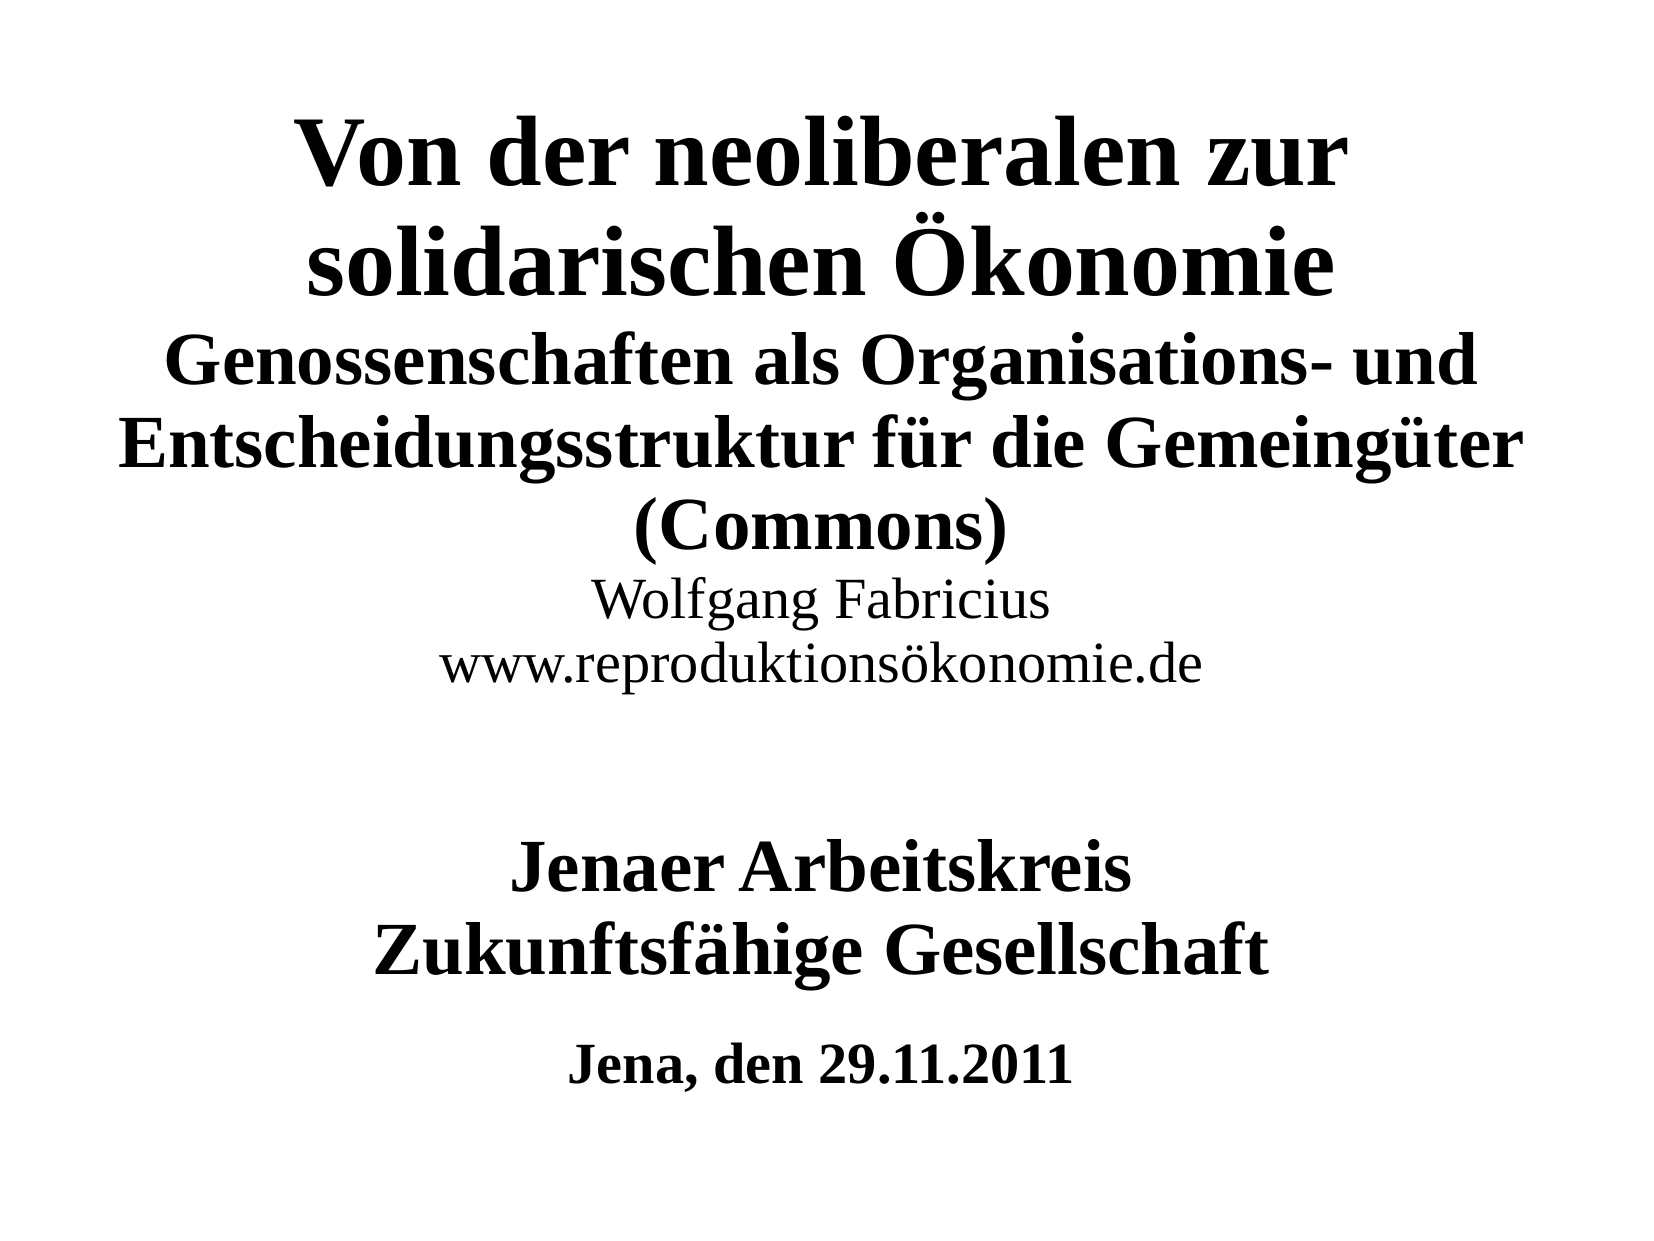

Von der neoliberalen zur solidarischen Ökonomie
Genossenschaften als Organisations- und Entscheidungsstruktur für die Gemeingüter (Commons)
Wolfgang Fabricius
www.reproduktionsökonomie.de
Jenaer Arbeitskreis
Zukunftsfähige Gesellschaft
Jena, den 29.11.2011